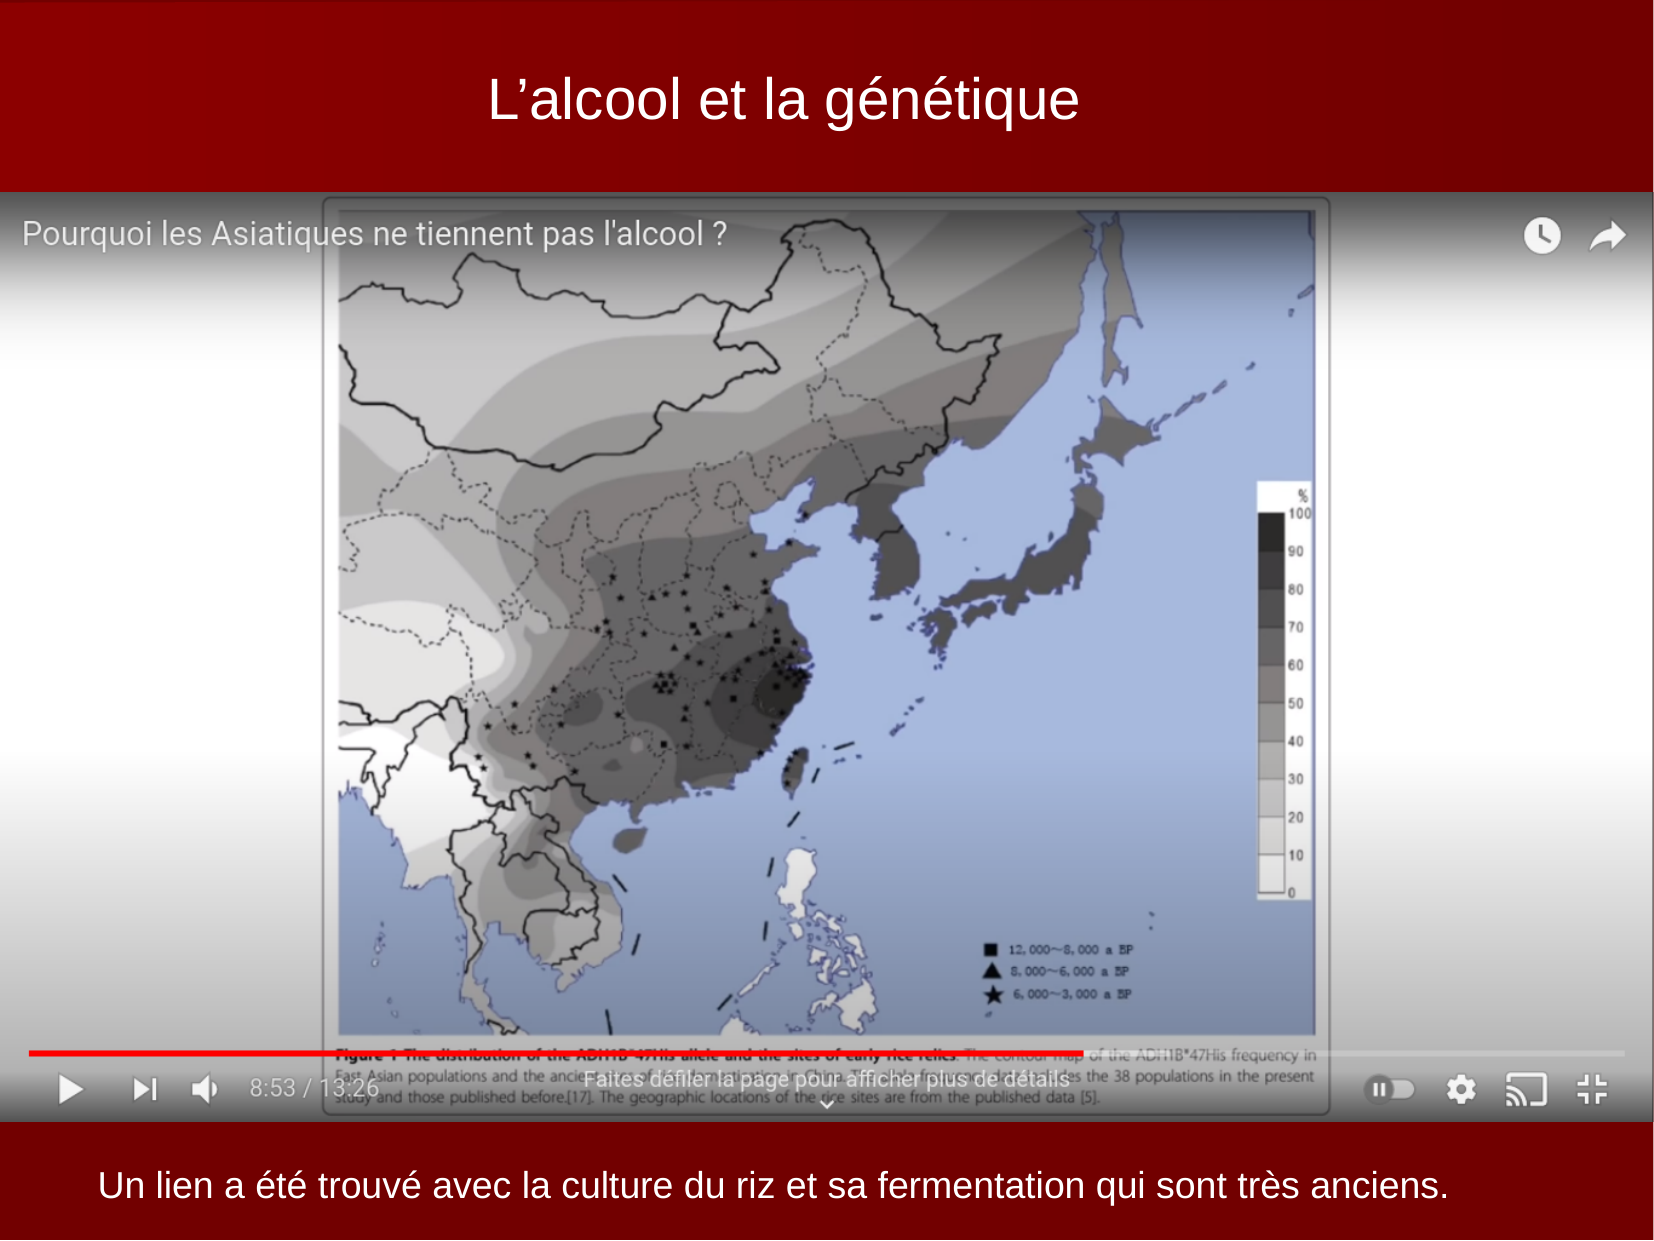

L’alcool et la génétique
#
Un lien a été trouvé avec la culture du riz et sa fermentation qui sont très anciens.